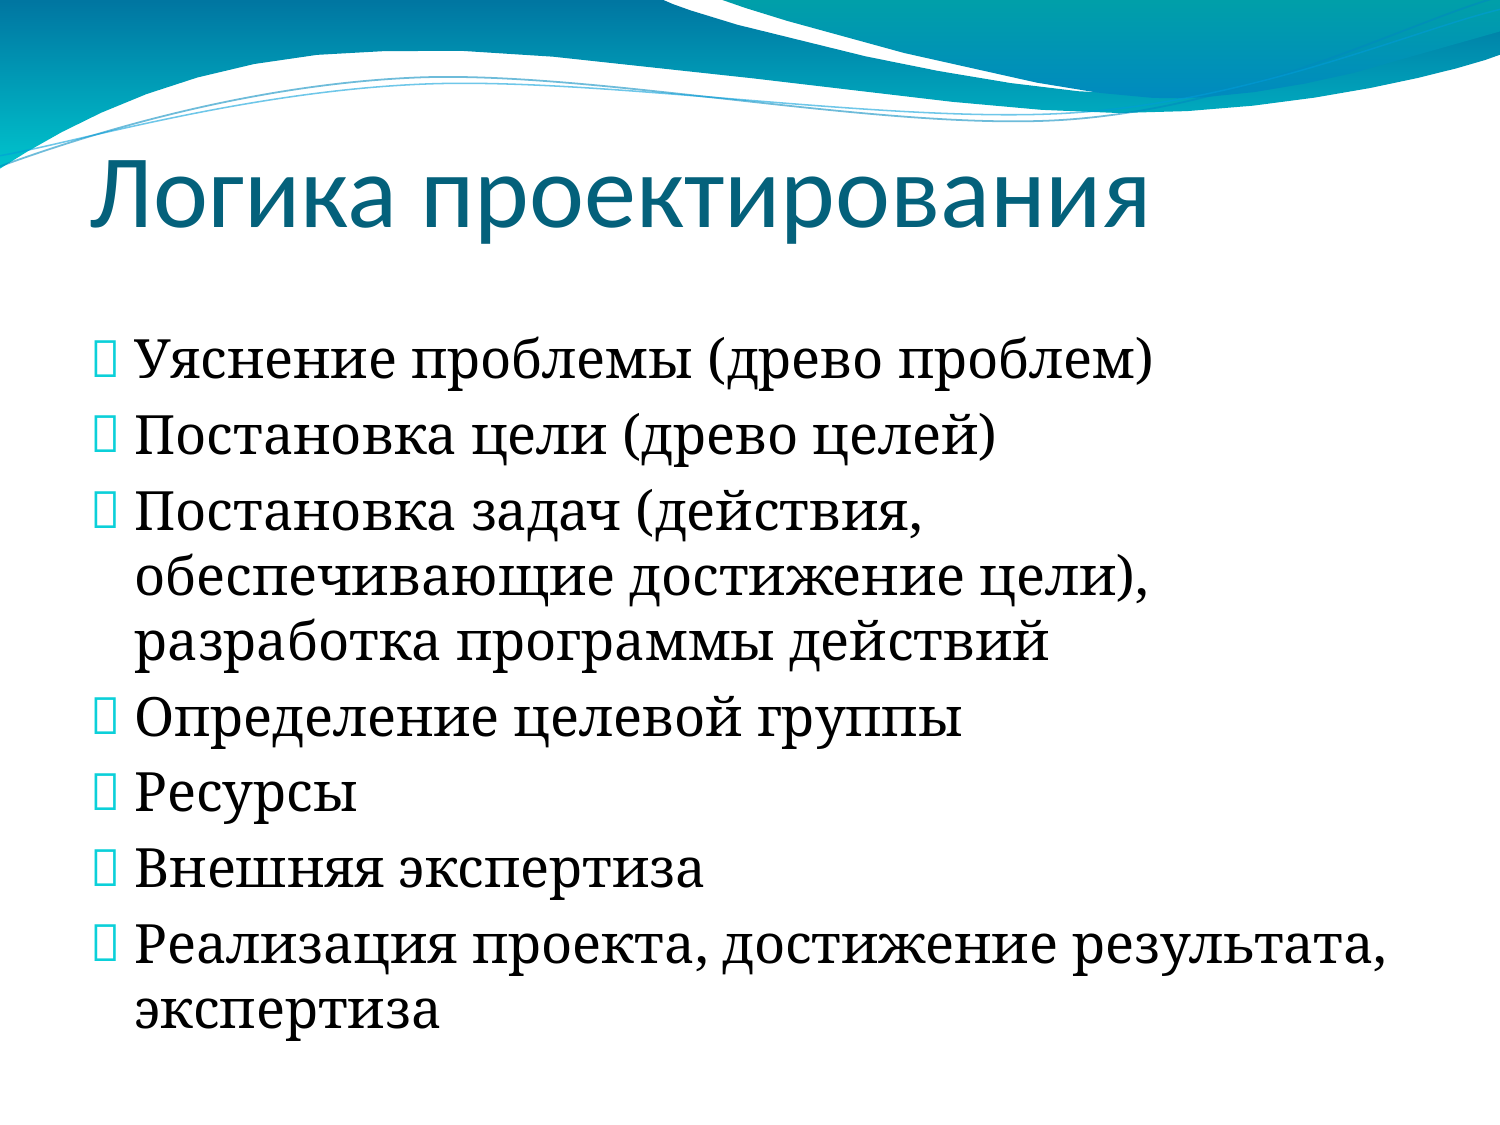

# Логика проектирования
Уяснение проблемы (древо проблем)
Постановка цели (древо целей)
Постановка задач (действия, обеспечивающие достижение цели), разработка программы действий
Определение целевой группы
Ресурсы
Внешняя экспертиза
Реализация проекта, достижение результата, экспертиза